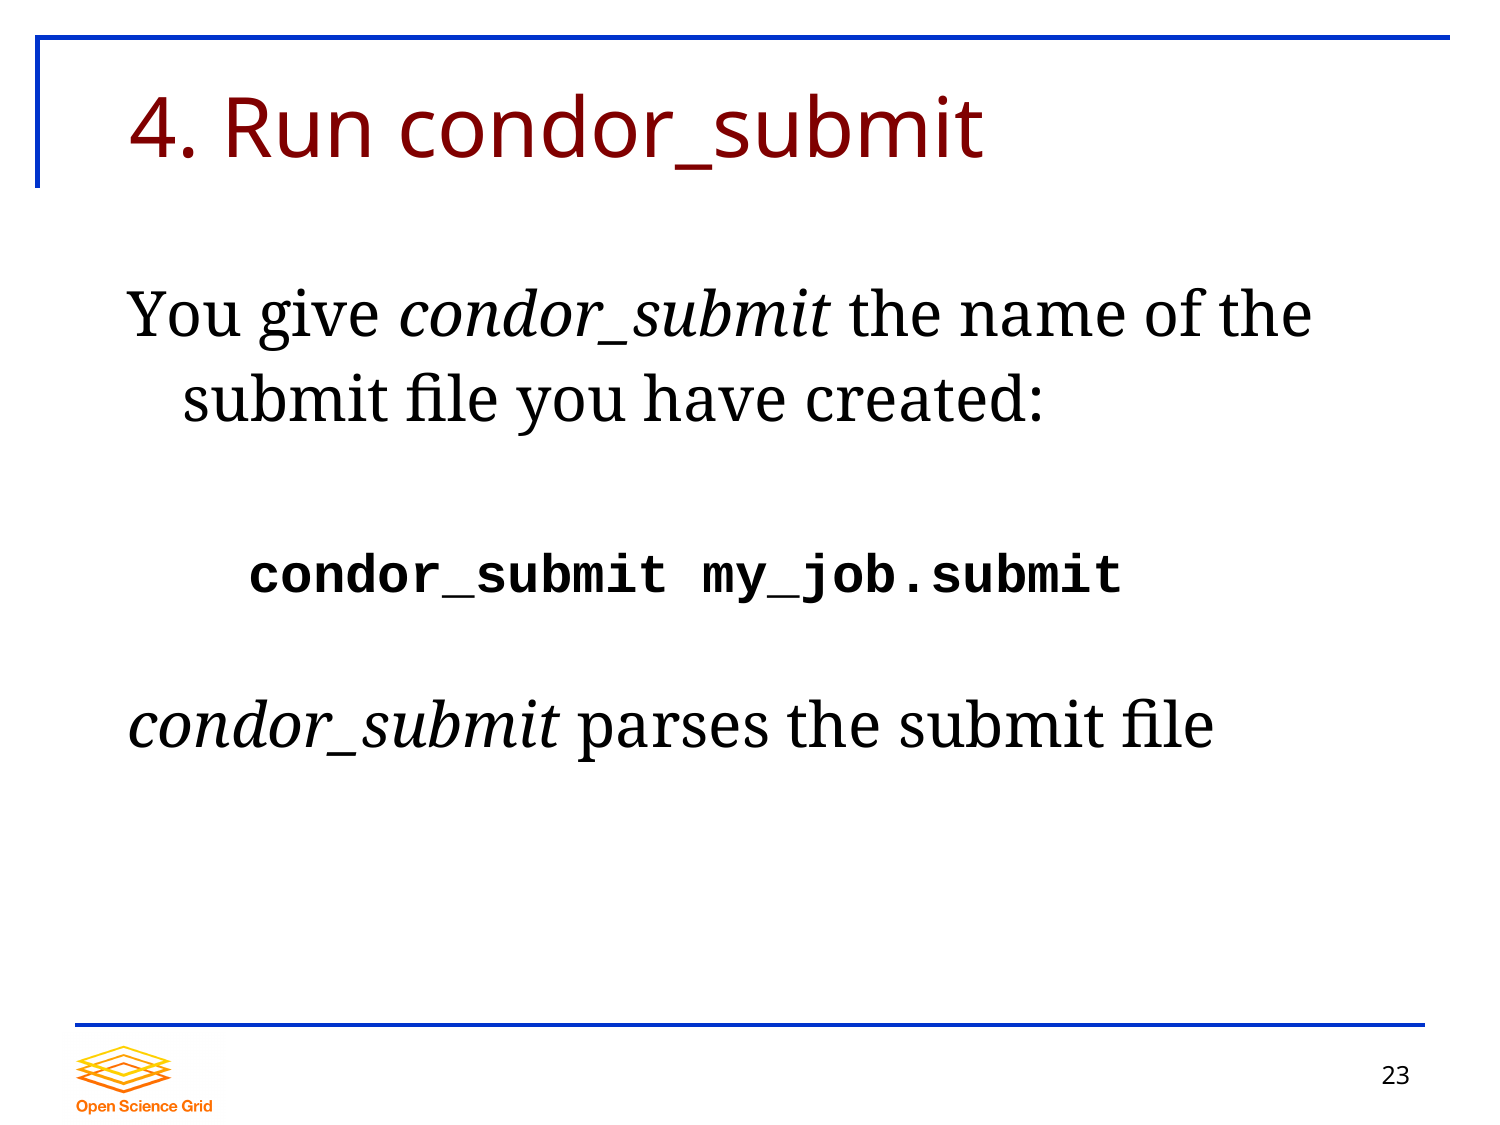

# 4. Run condor_submit
You give condor_submit the name of the submit file you have created:
	condor_submit my_job.submit
condor_submit parses the submit file
23